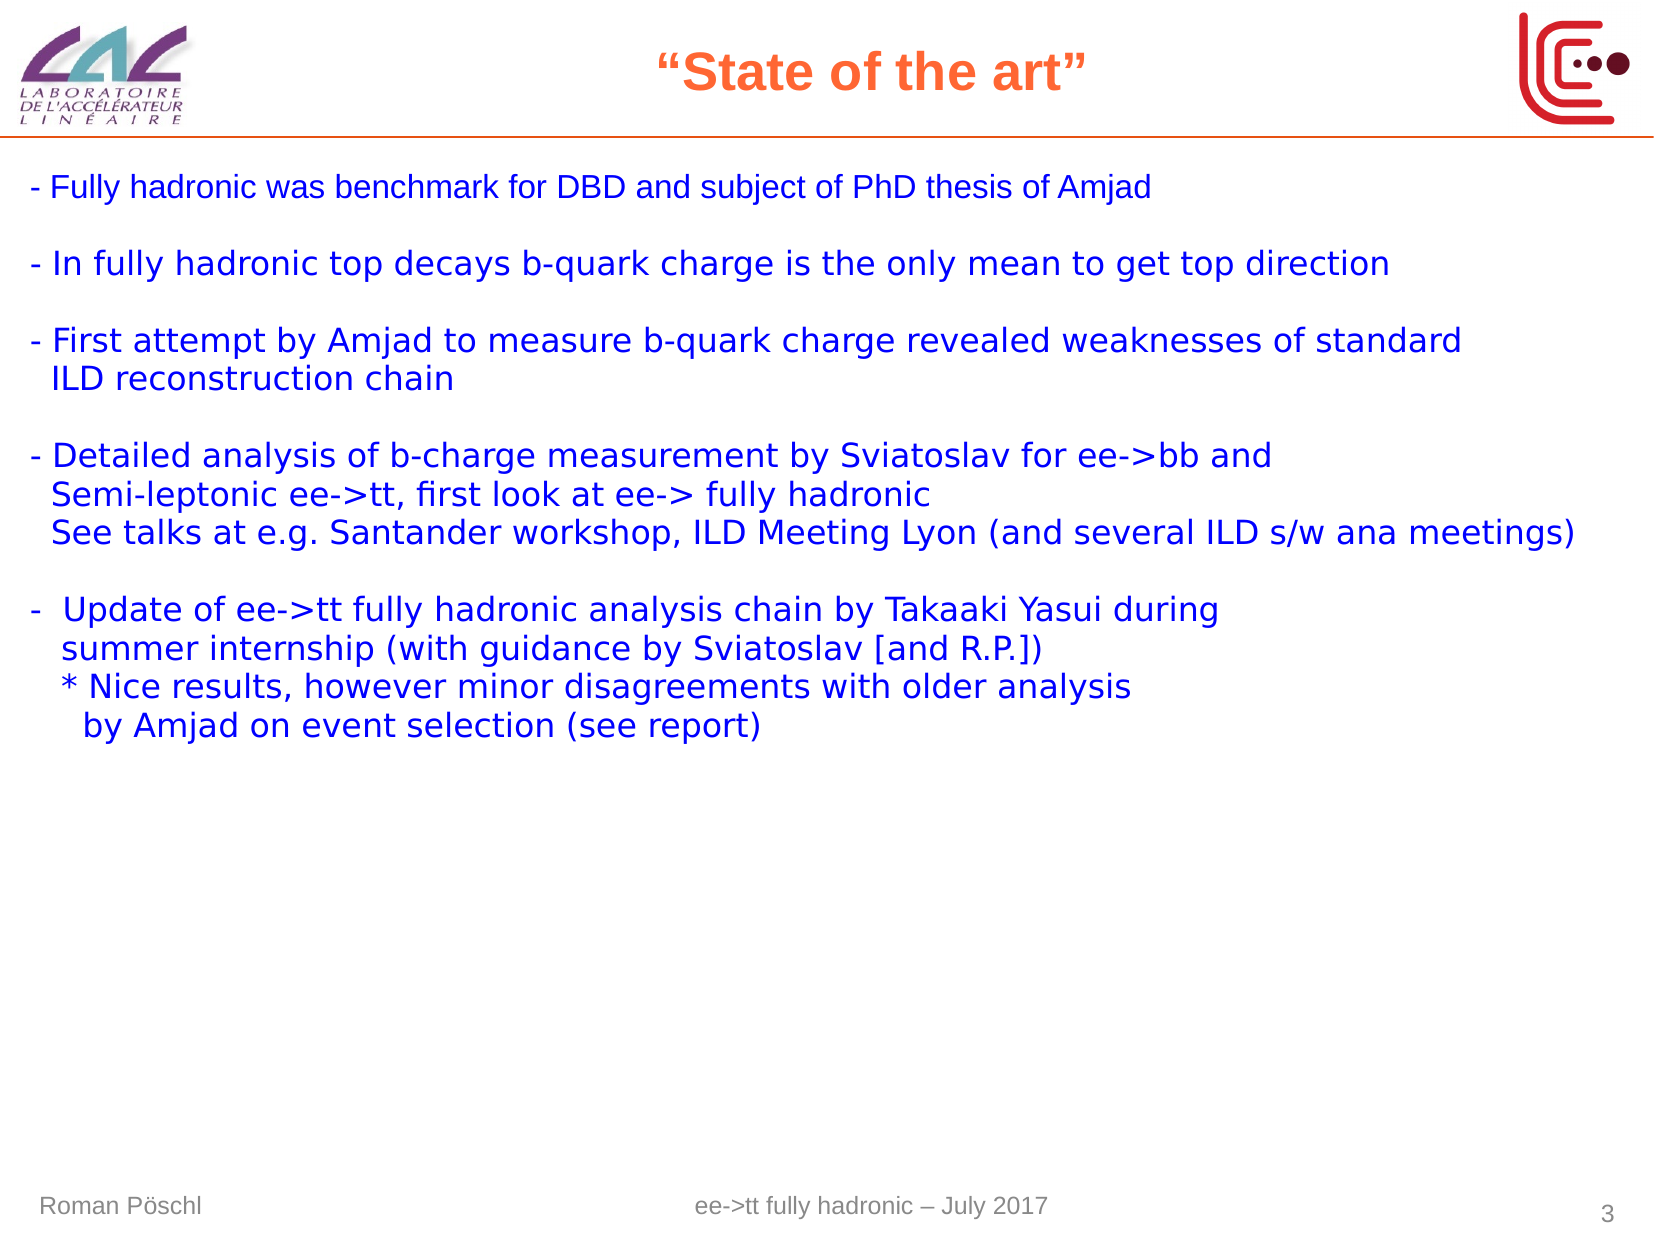

# “State of the art”
- Fully hadronic was benchmark for DBD and subject of PhD thesis of Amjad
- In fully hadronic top decays b-quark charge is the only mean to get top direction
- First attempt by Amjad to measure b-quark charge revealed weaknesses of standard
 ILD reconstruction chain
- Detailed analysis of b-charge measurement by Sviatoslav for ee->bb and
 Semi-leptonic ee->tt, first look at ee-> fully hadronic
 See talks at e.g. Santander workshop, ILD Meeting Lyon (and several ILD s/w ana meetings)
- Update of ee->tt fully hadronic analysis chain by Takaaki Yasui during
 summer internship (with guidance by Sviatoslav [and R.P.])
 * Nice results, however minor disagreements with older analysis
 by Amjad on event selection (see report)